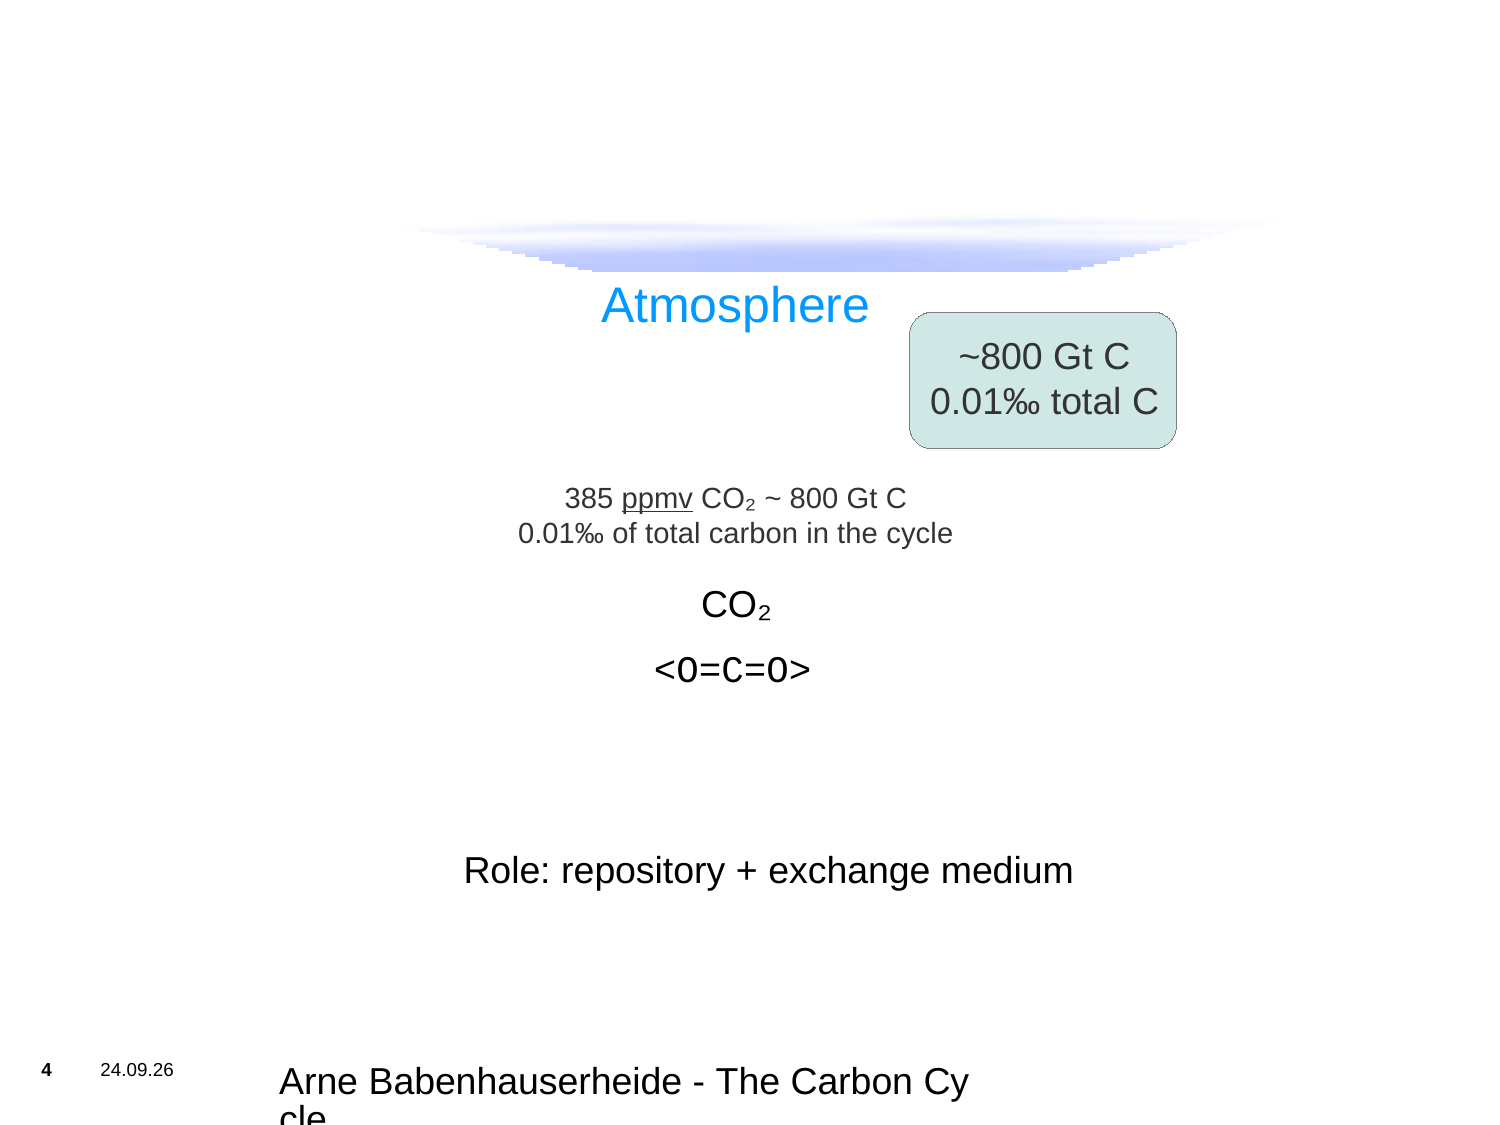

#
Atmosphere
~800 Gt C
0.01‰ total C
385 ppmv CO₂ ~ 800 Gt C
0.01‰ of total carbon in the cycle
CO₂
<O=C=O>
Role: repository + exchange medium
Arne Babenhauserheide - The Carbon Cycle